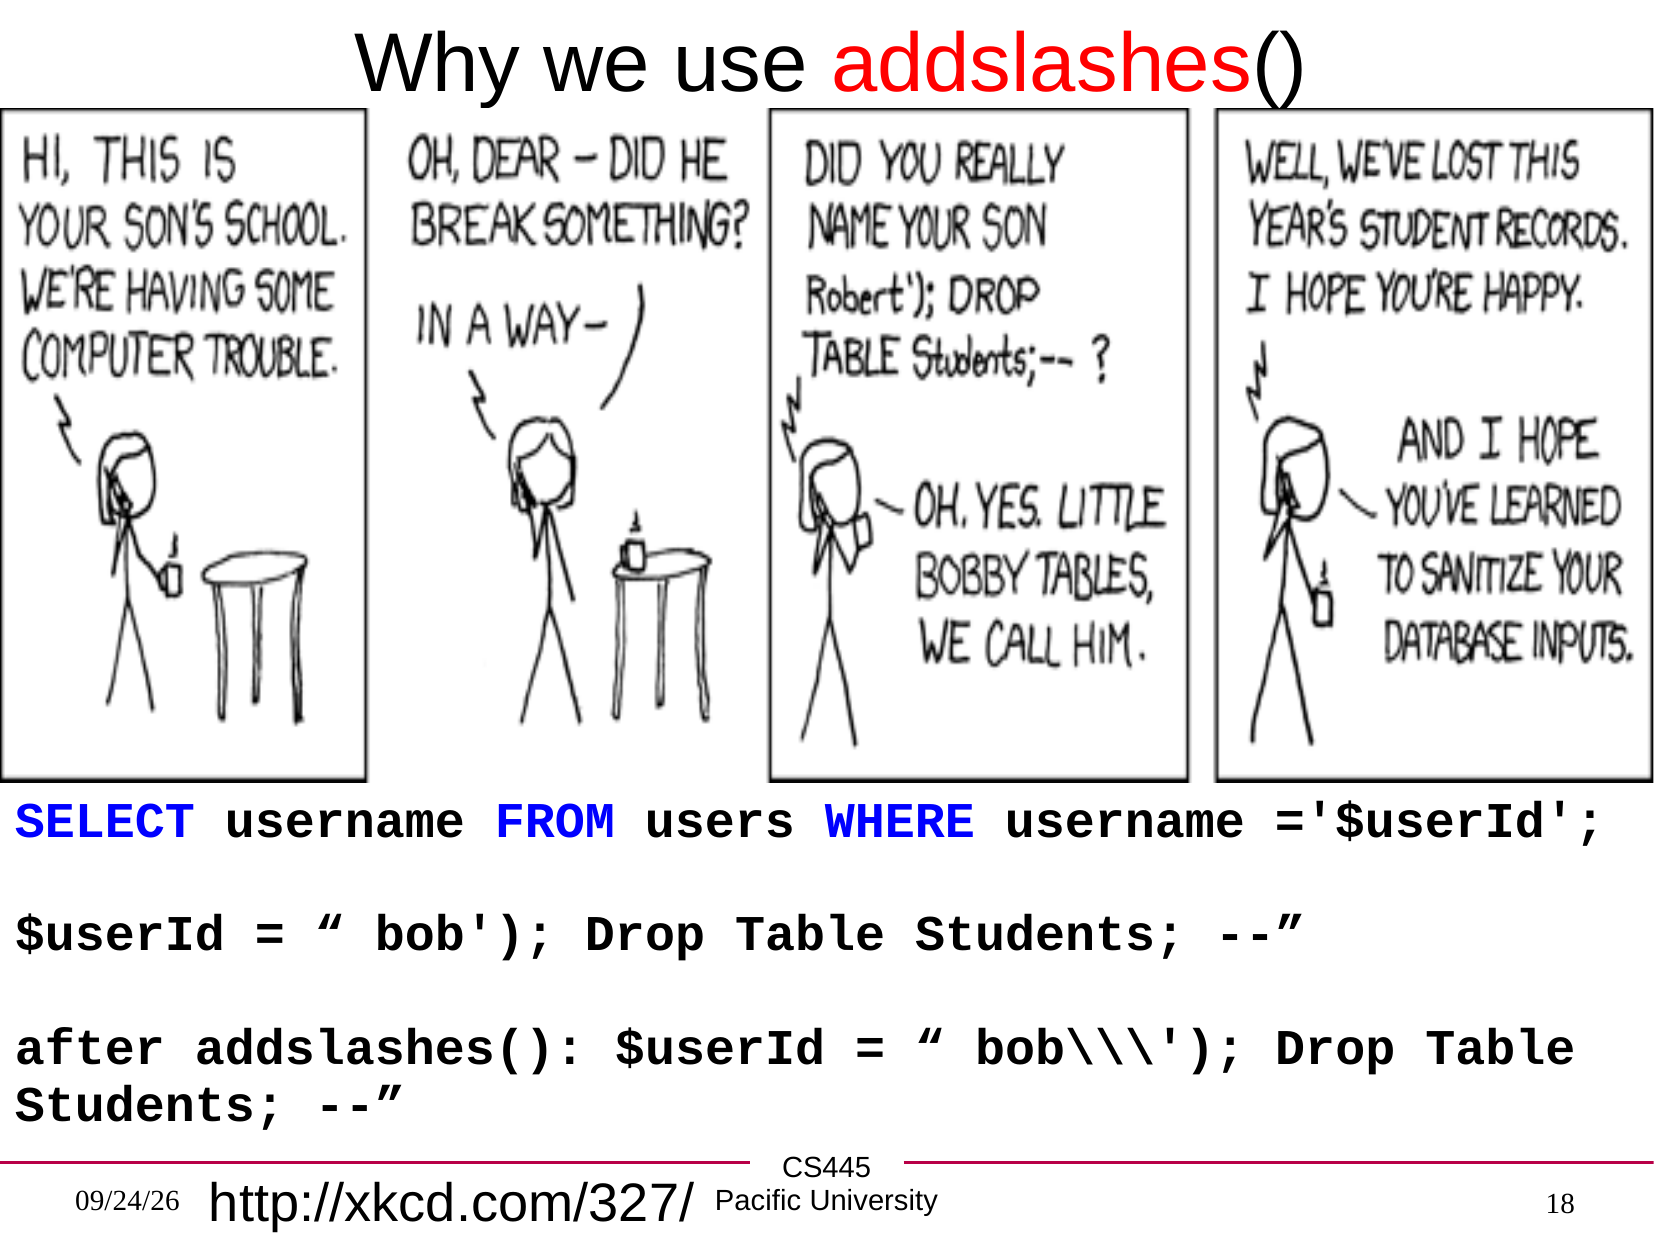

# Why we use addslashes()
SELECT username FROM users WHERE username ='$userId';
$userId = “ bob'); Drop Table Students; --”
after addslashes(): $userId = “ bob\\\'); Drop Table Students; --”
http://xkcd.com/327/